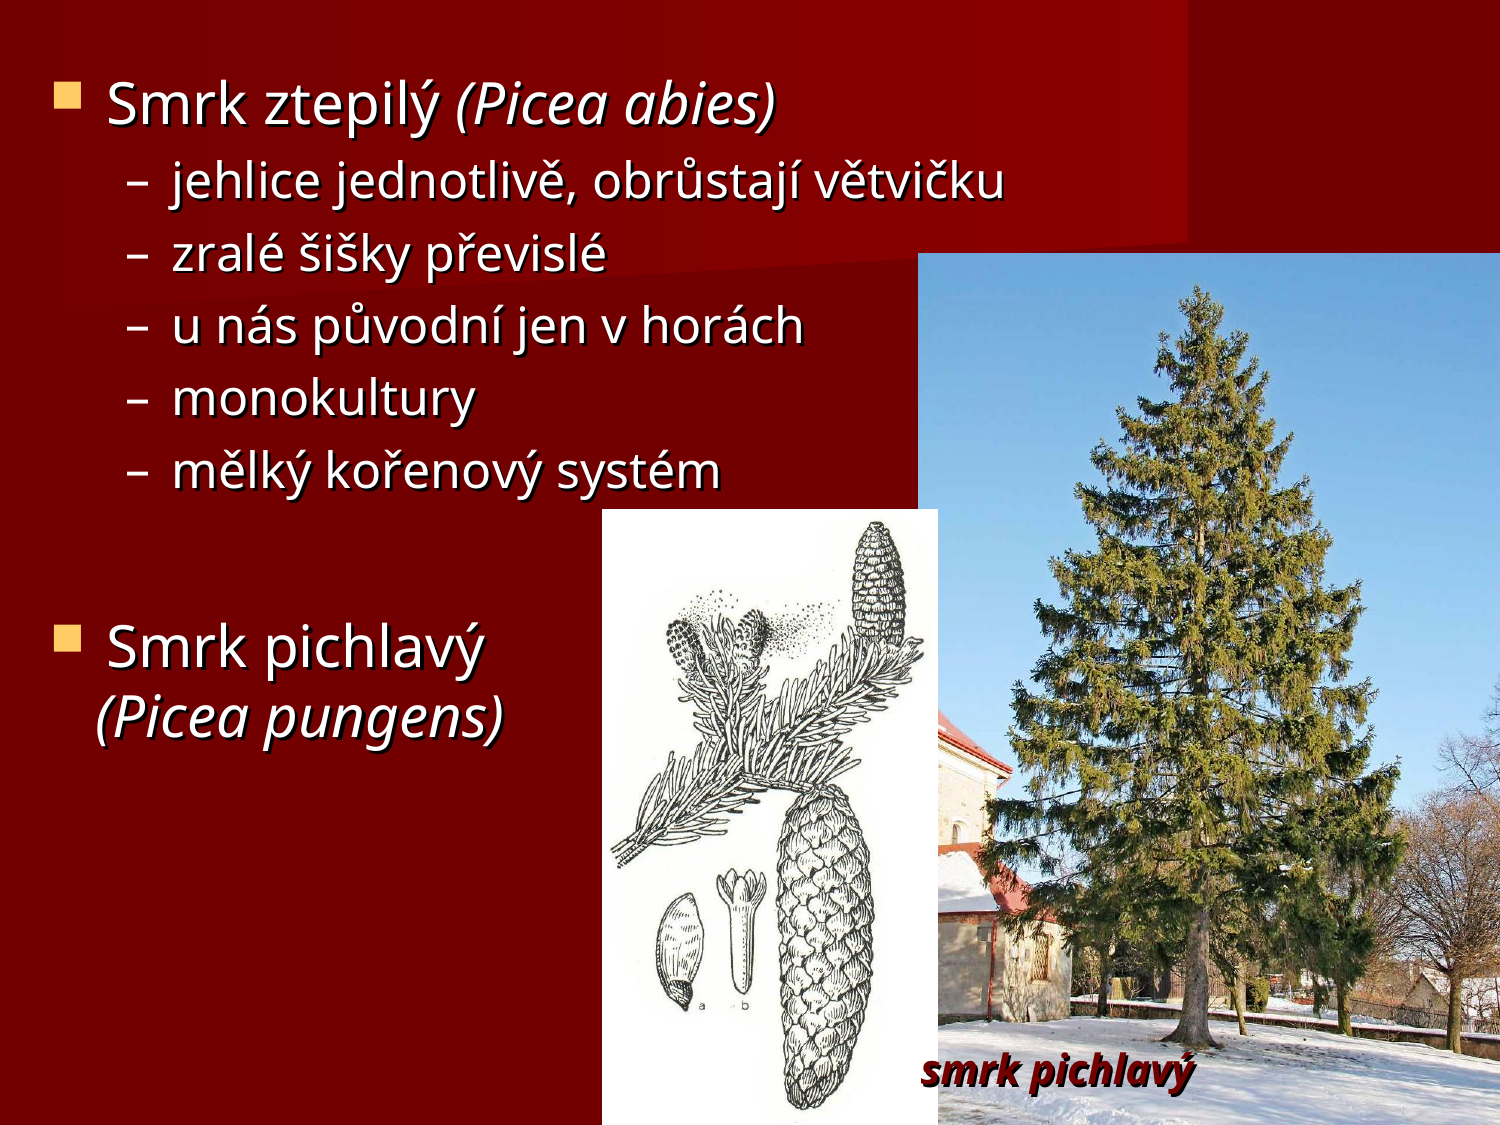

# Smrk ztepilý (Picea abies)
jehlice jednotlivě, obrůstají větvičku
zralé šišky převislé
u nás původní jen v horách
monokultury
mělký kořenový systém
Smrk pichlavý
 (Picea pungens)
smrk pichlavý